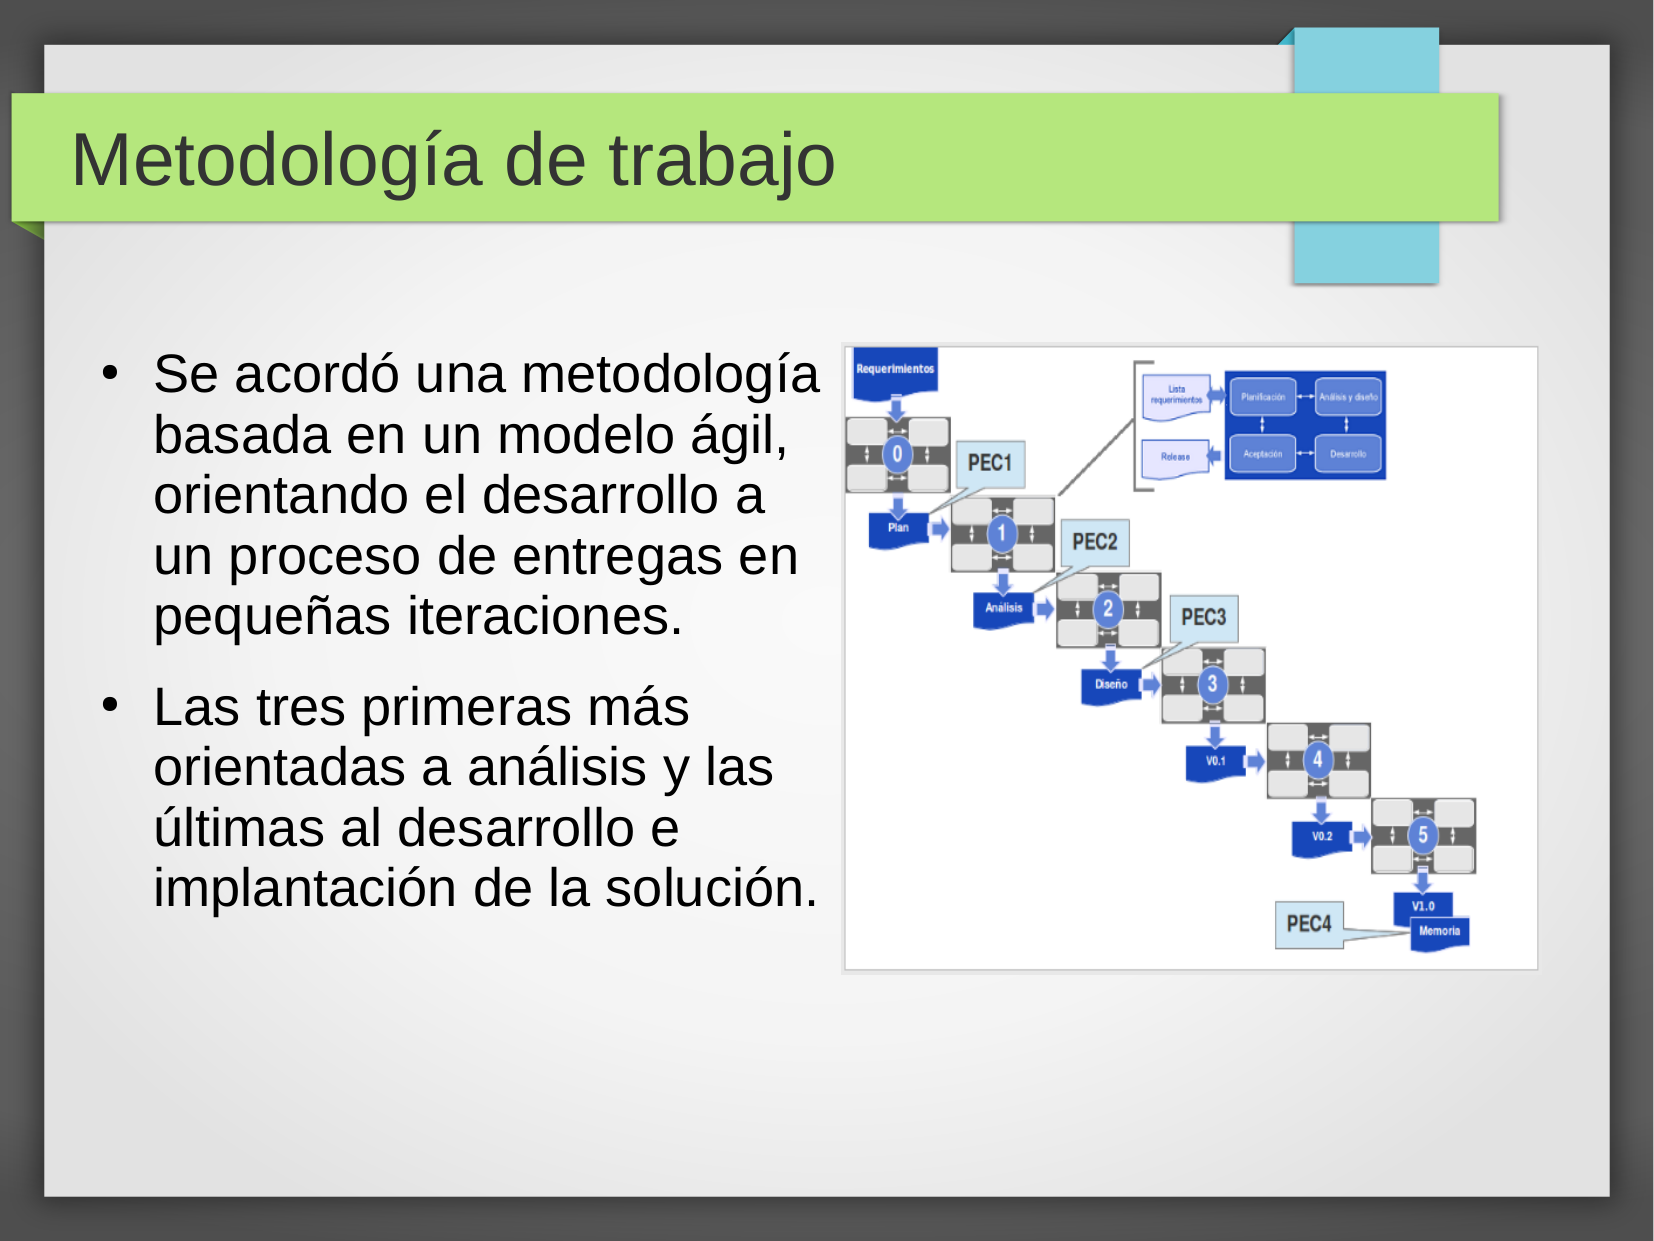

# Metodología de trabajo
Se acordó una metodología basada en un modelo ágil, orientando el desarrollo a un proceso de entregas en pequeñas iteraciones.
Las tres primeras más orientadas a análisis y las últimas al desarrollo e implantación de la solución.